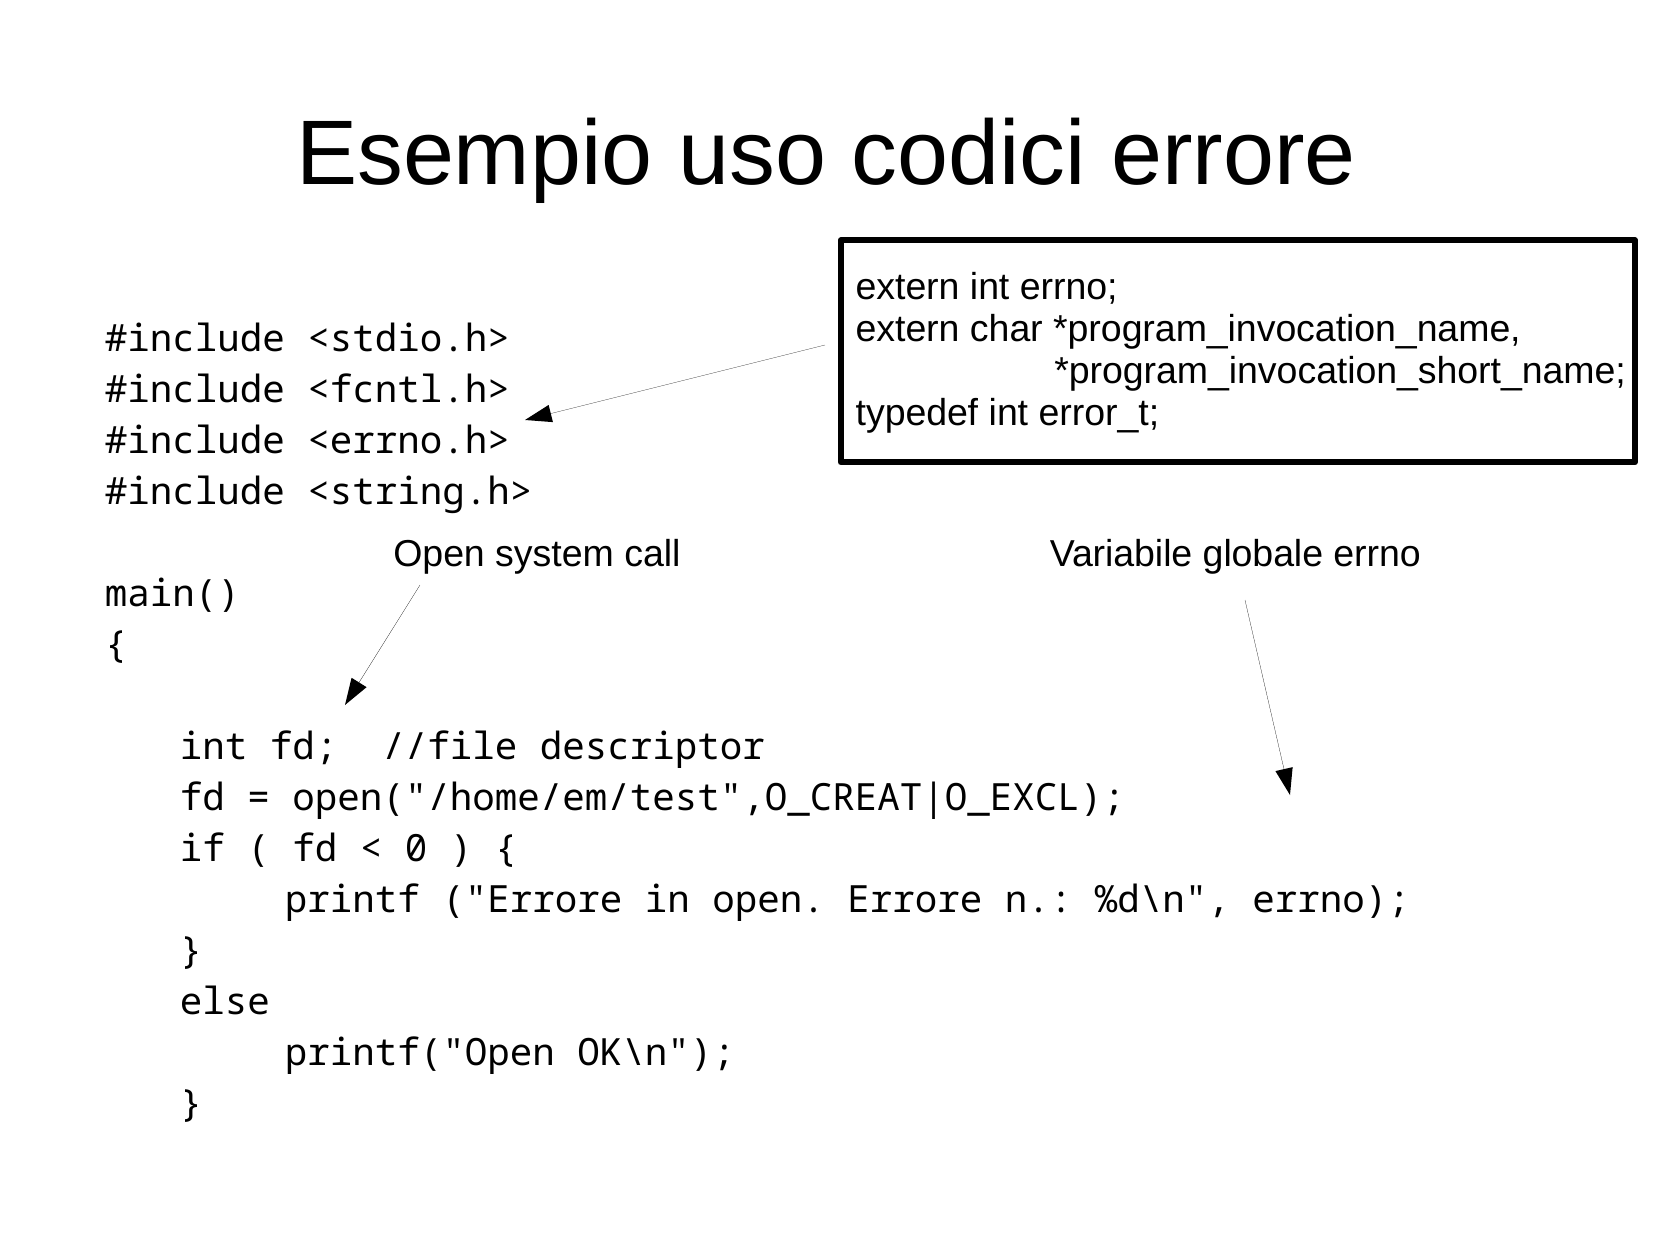

# Esempio uso codici errore
extern int errno;
extern char *program_invocation_name, 	 *program_invocation_short_name;
typedef int error_t;
#include <stdio.h>
#include <fcntl.h>
#include <errno.h>
#include <string.h>
main()
{
	int fd; //file descriptor
	fd = open("/home/em/test",O_CREAT|O_EXCL);
	if ( fd < 0 ) {
 printf ("Errore in open. Errore n.: %d\n", errno);
	}
	else
 printf("Open OK\n");
	}
Open system call
Variabile globale errno